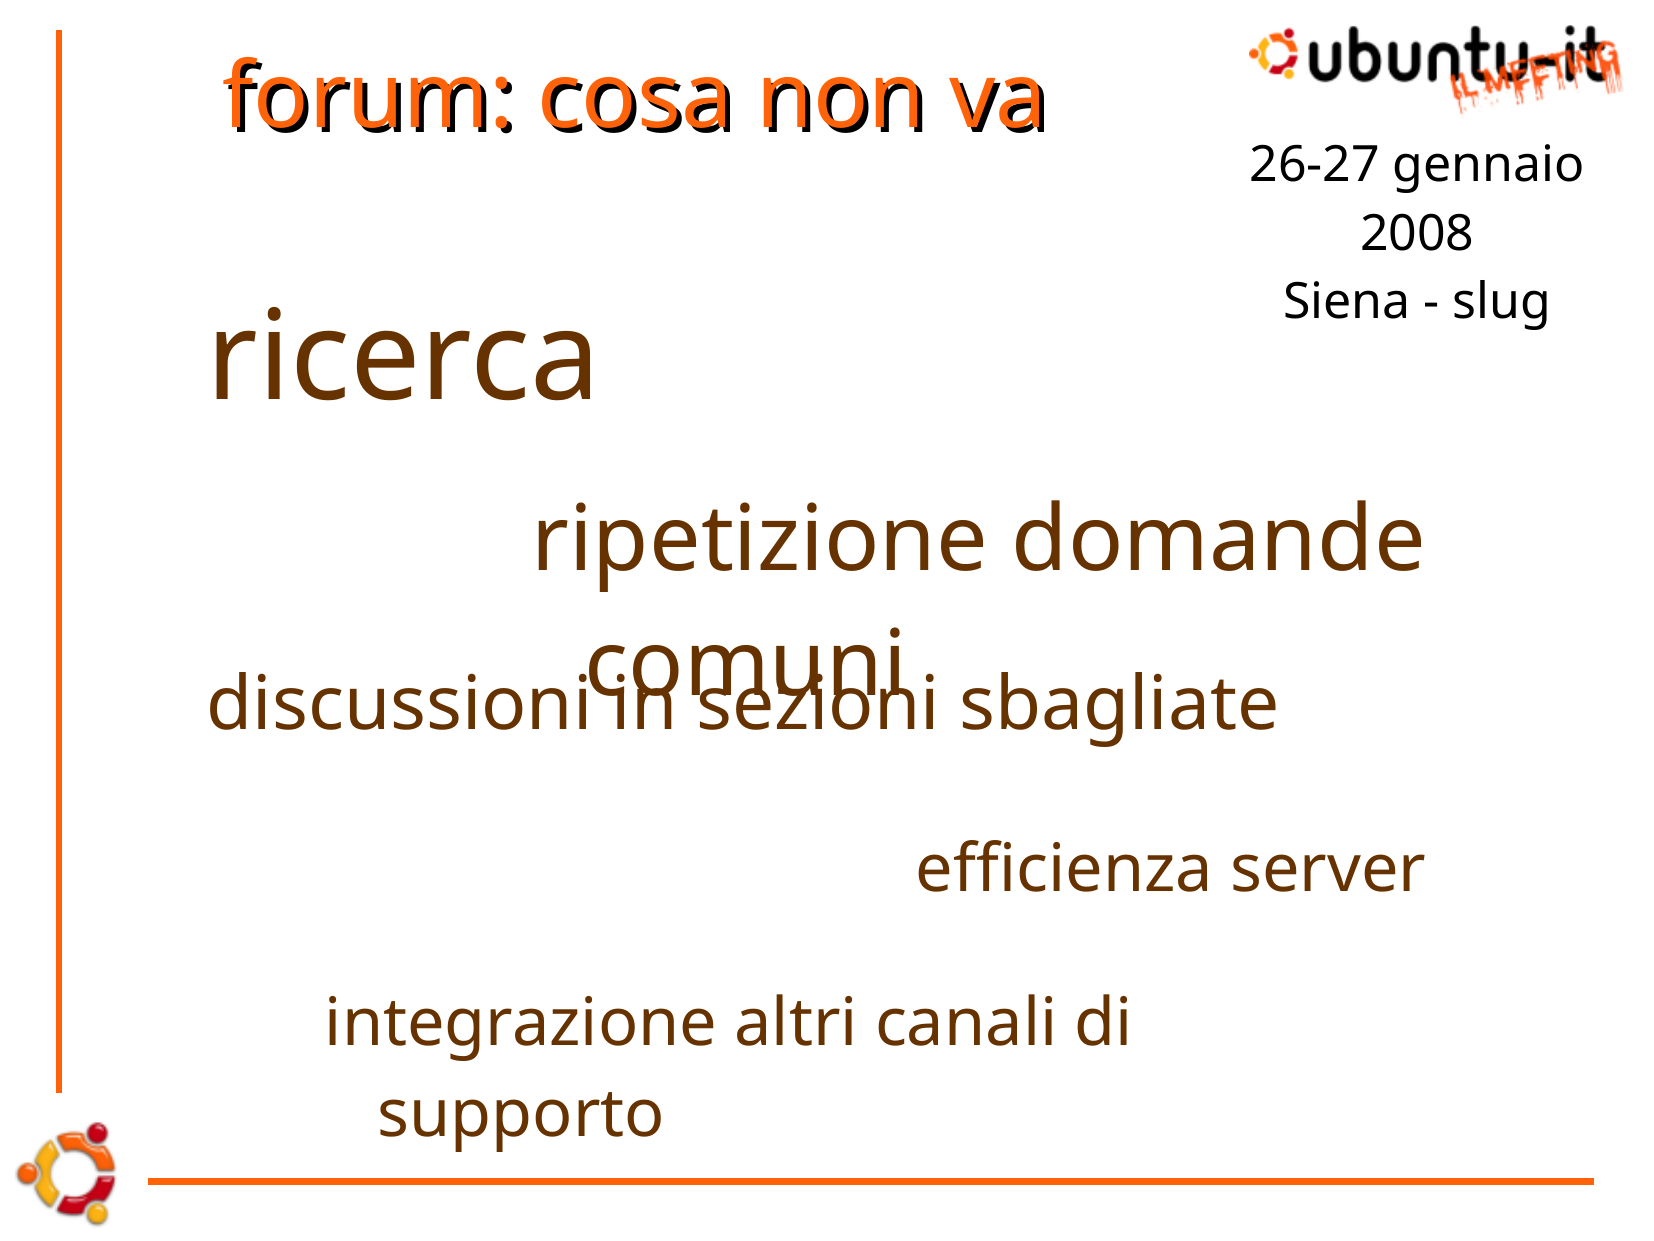

forum: cosa non va
26-27 gennaio 2008
Siena - slug
ricerca
ripetizione domande comuni
discussioni in sezioni sbagliate
efficienza server
# integrazione altri canali di supporto